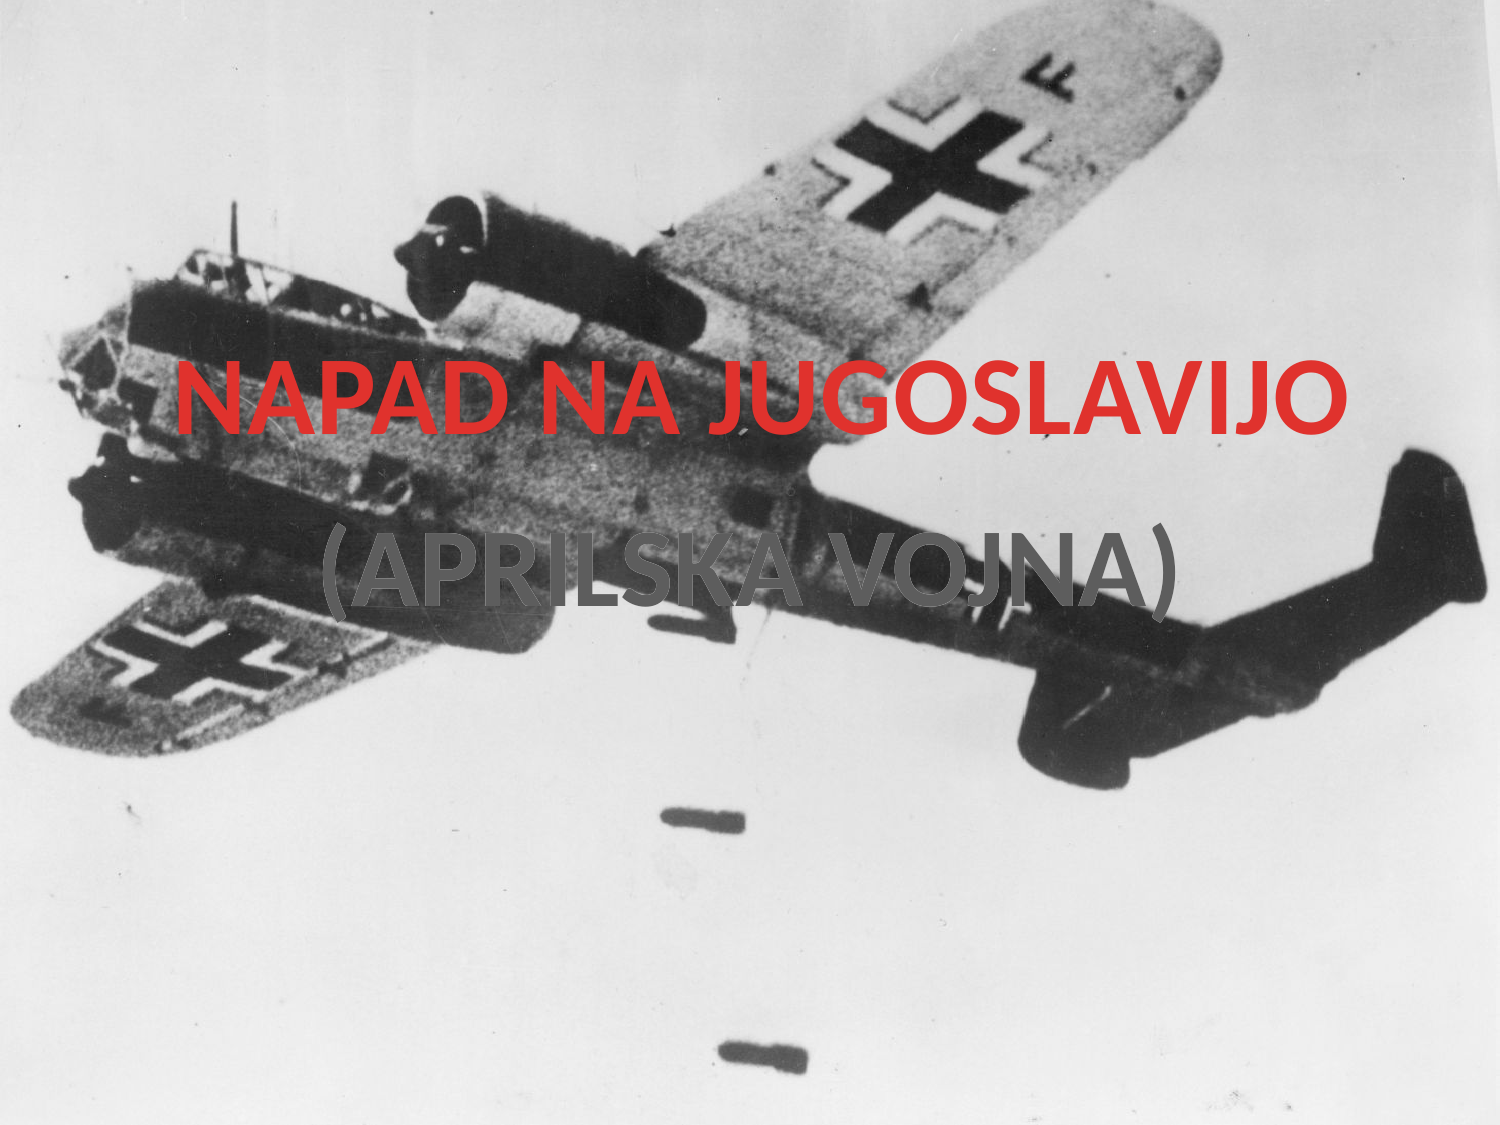

NAPAD NA JUGOSLAVIJO
(APRILSKA VOJNA)
(APRILSKA VOJNA)
#